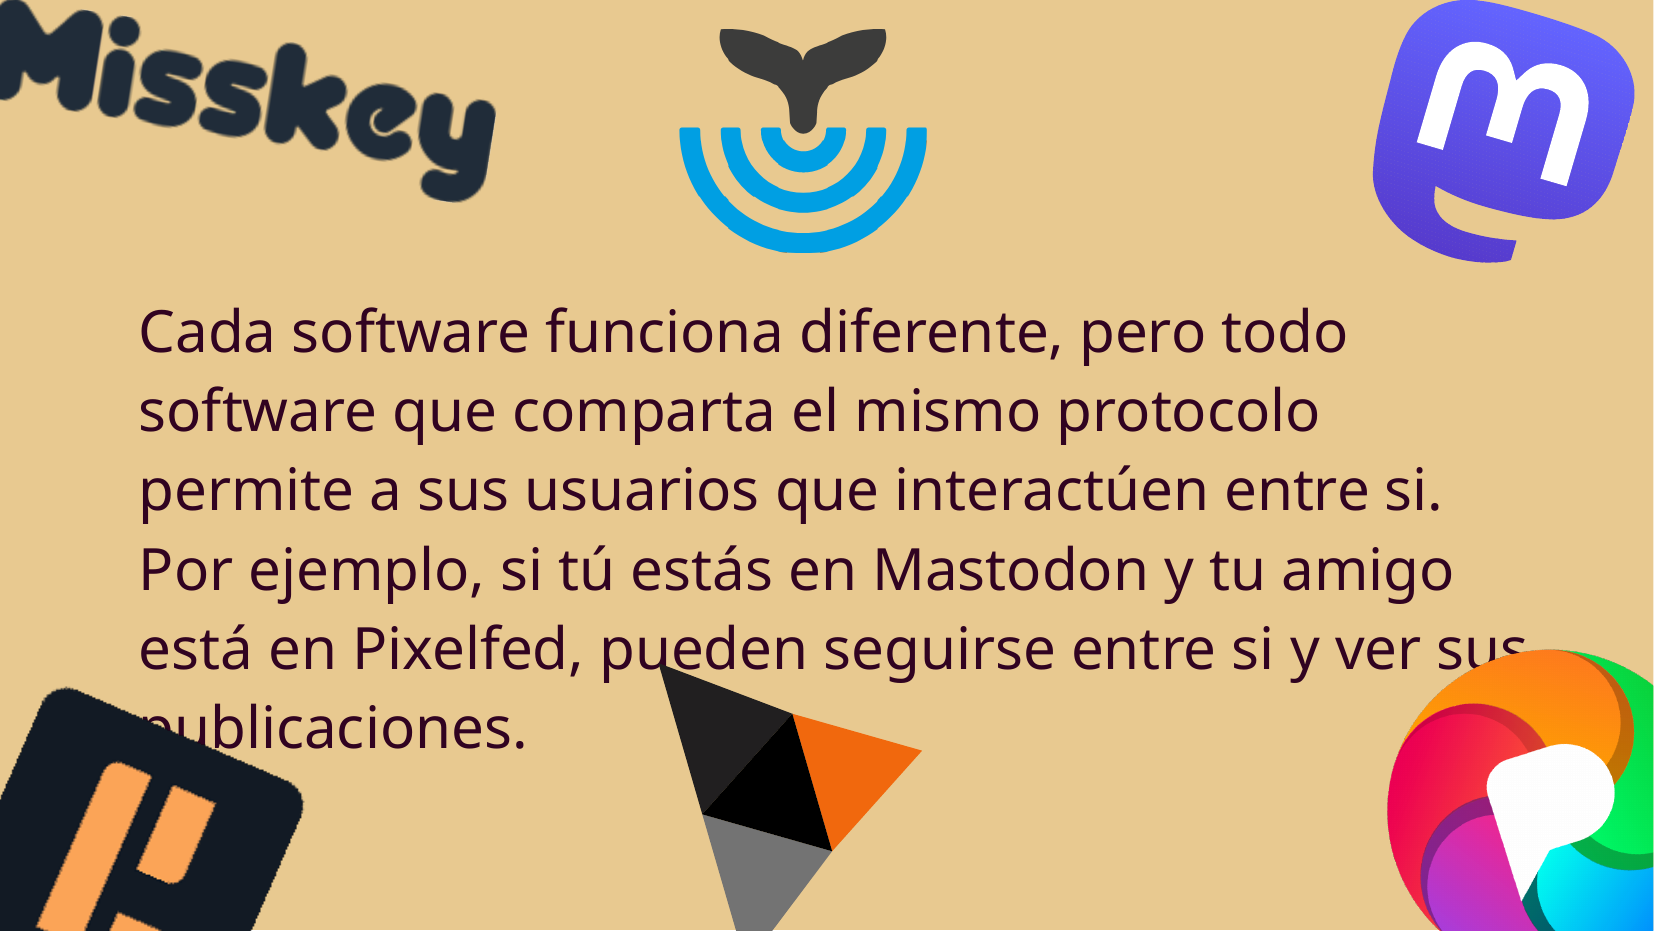

Cada software funciona diferente, pero todo software que comparta el mismo protocolo permite a sus usuarios que interactúen entre si. Por ejemplo, si tú estás en Mastodon y tu amigo está en Pixelfed, pueden seguirse entre si y ver sus publicaciones.